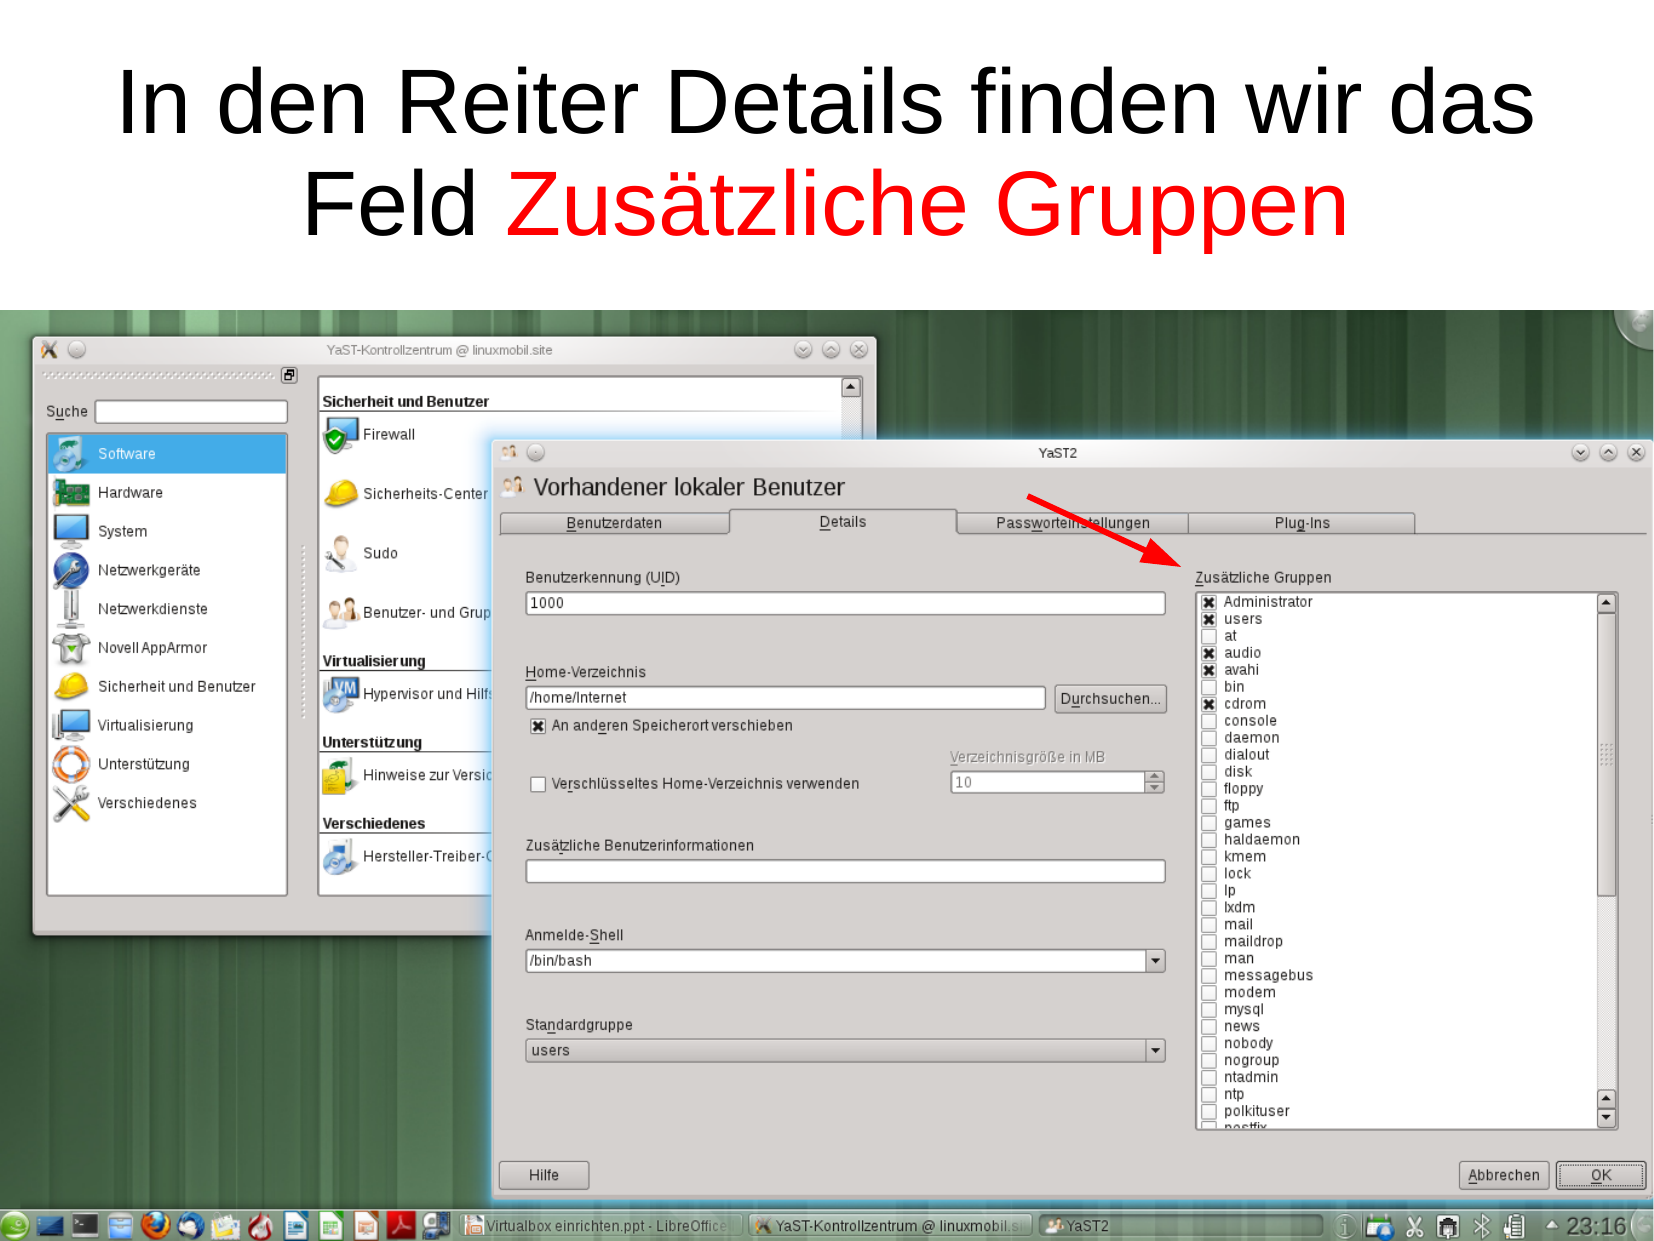

# In den Reiter Details finden wir das Feld Zusätzliche Gruppen